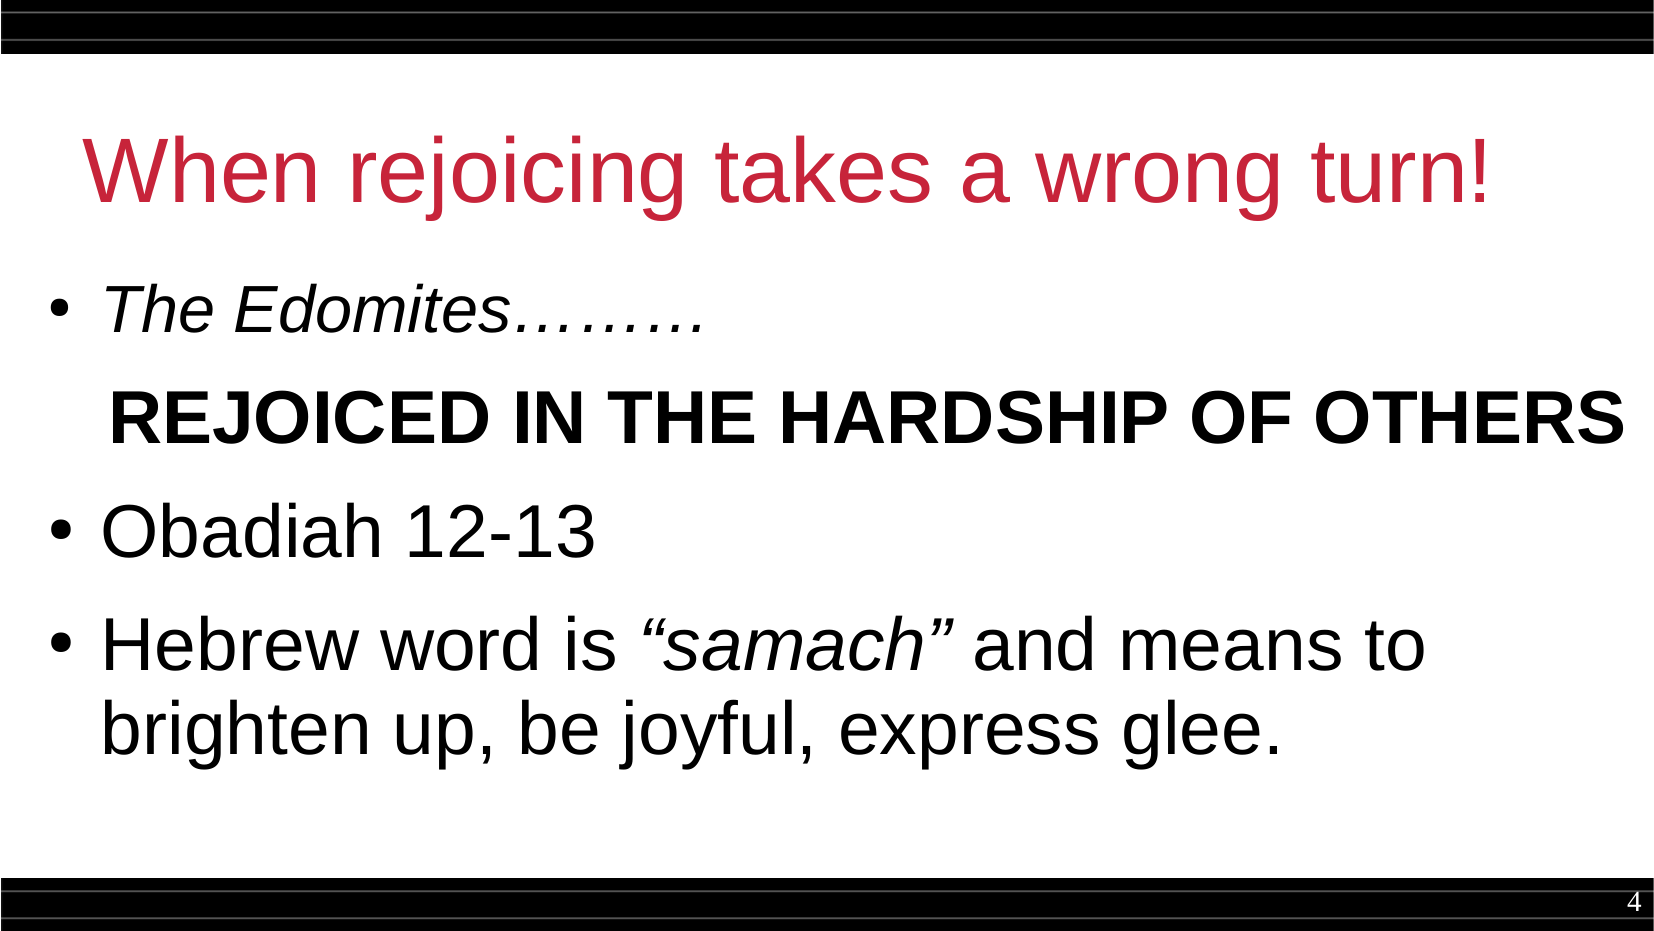

# When rejoicing takes a wrong turn!
The Edomites………
REJOICED IN THE HARDSHIP OF OTHERS
Obadiah 12-13
Hebrew word is “samach” and means to brighten up, be joyful, express glee.